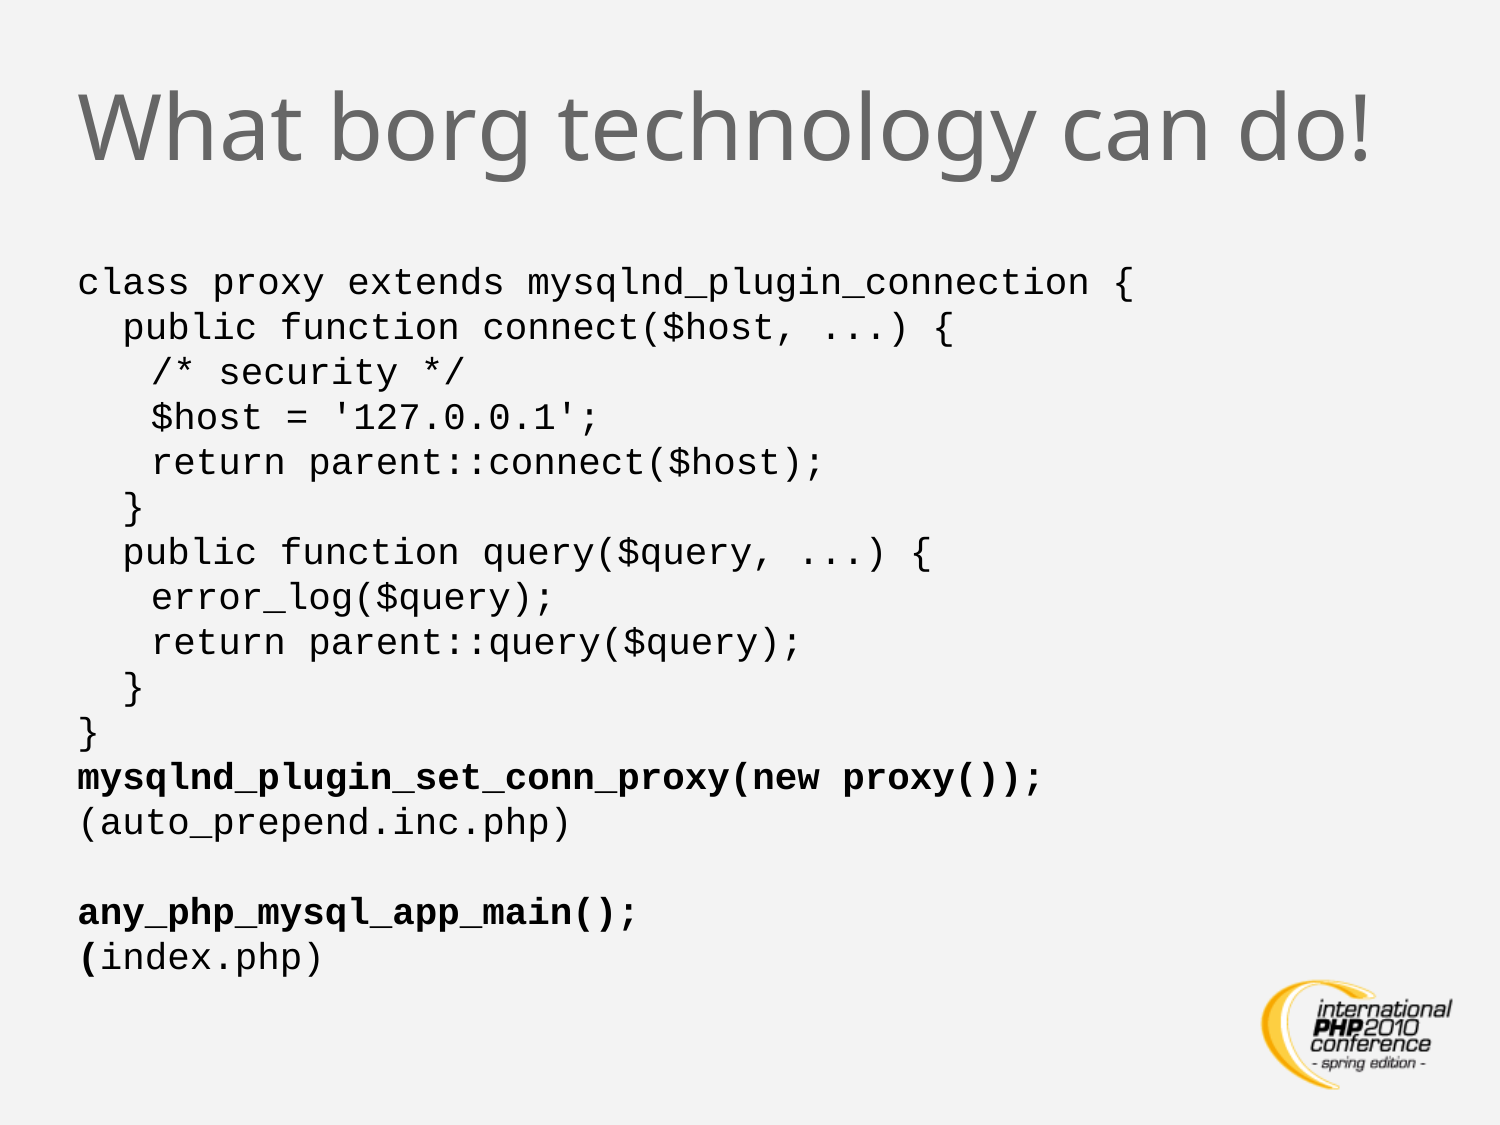

# What borg technology can do!
class proxy extends mysqlnd_plugin_connection {
 public function connect($host, ...) {
	/* security */
	$host = '127.0.0.1';
	return parent::connect($host);
 }
 public function query($query, ...) {
	error_log($query);
	return parent::query($query);
 }
}
mysqlnd_plugin_set_conn_proxy(new proxy());
(auto_prepend.inc.php)
any_php_mysql_app_main();
(index.php)